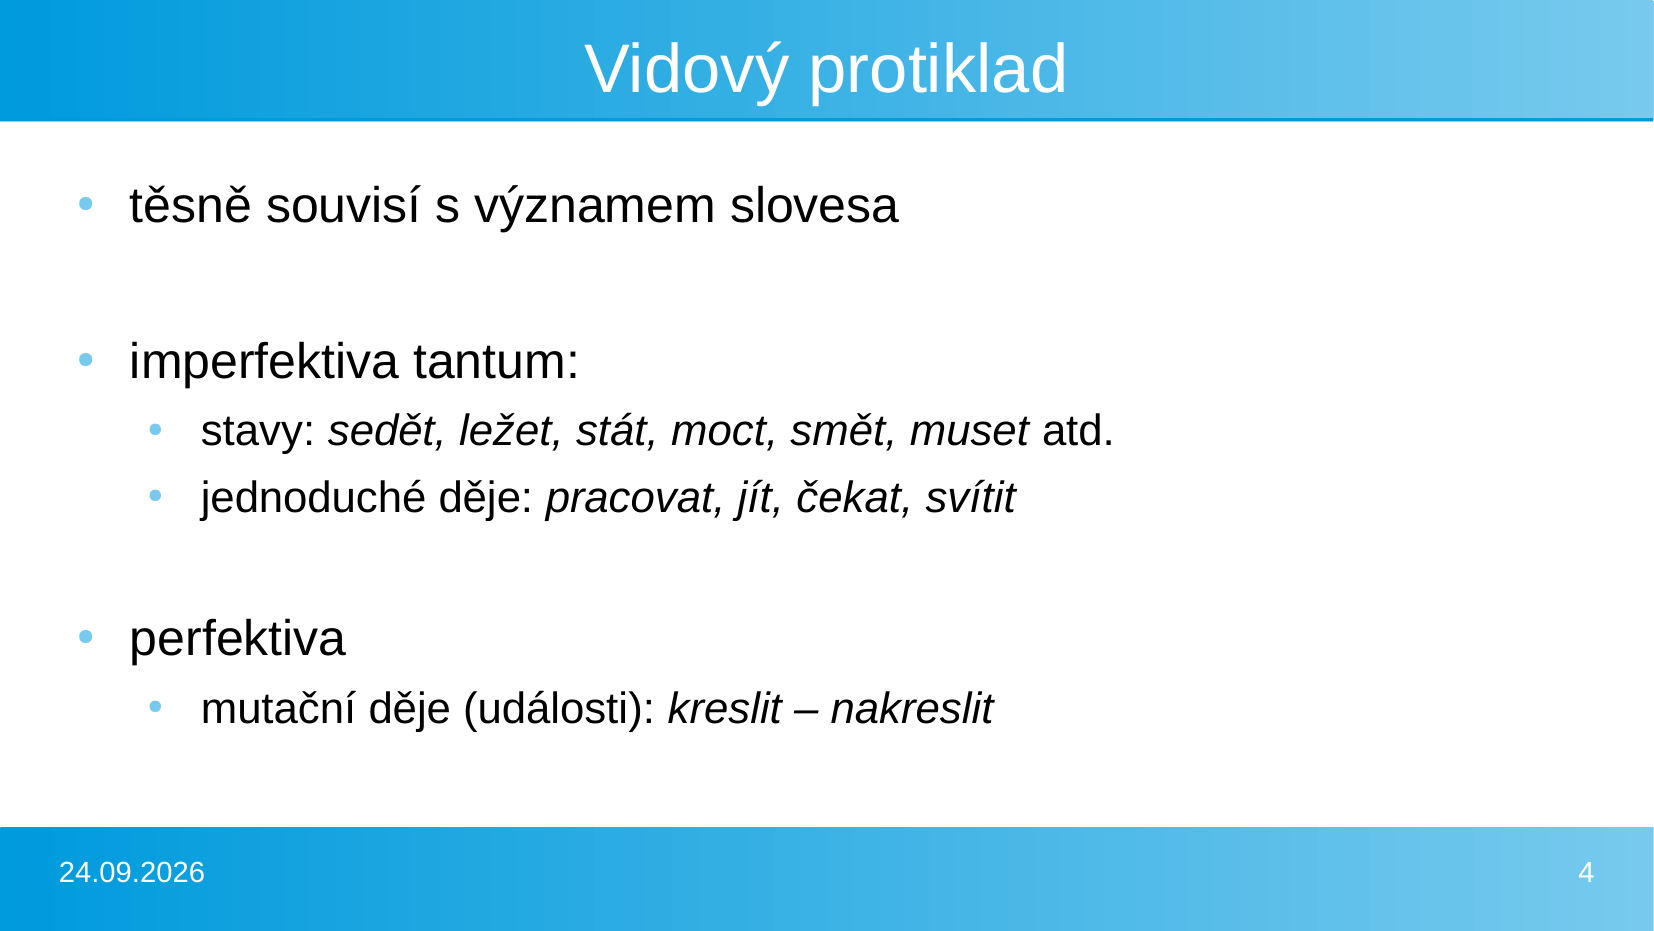

# Vidový protiklad
těsně souvisí s významem slovesa
imperfektiva tantum:
stavy: sedět, ležet, stát, moct, smět, muset atd.
jednoduché děje: pracovat, jít, čekat, svítit
perfektiva
mutační děje (události): kreslit – nakreslit
4